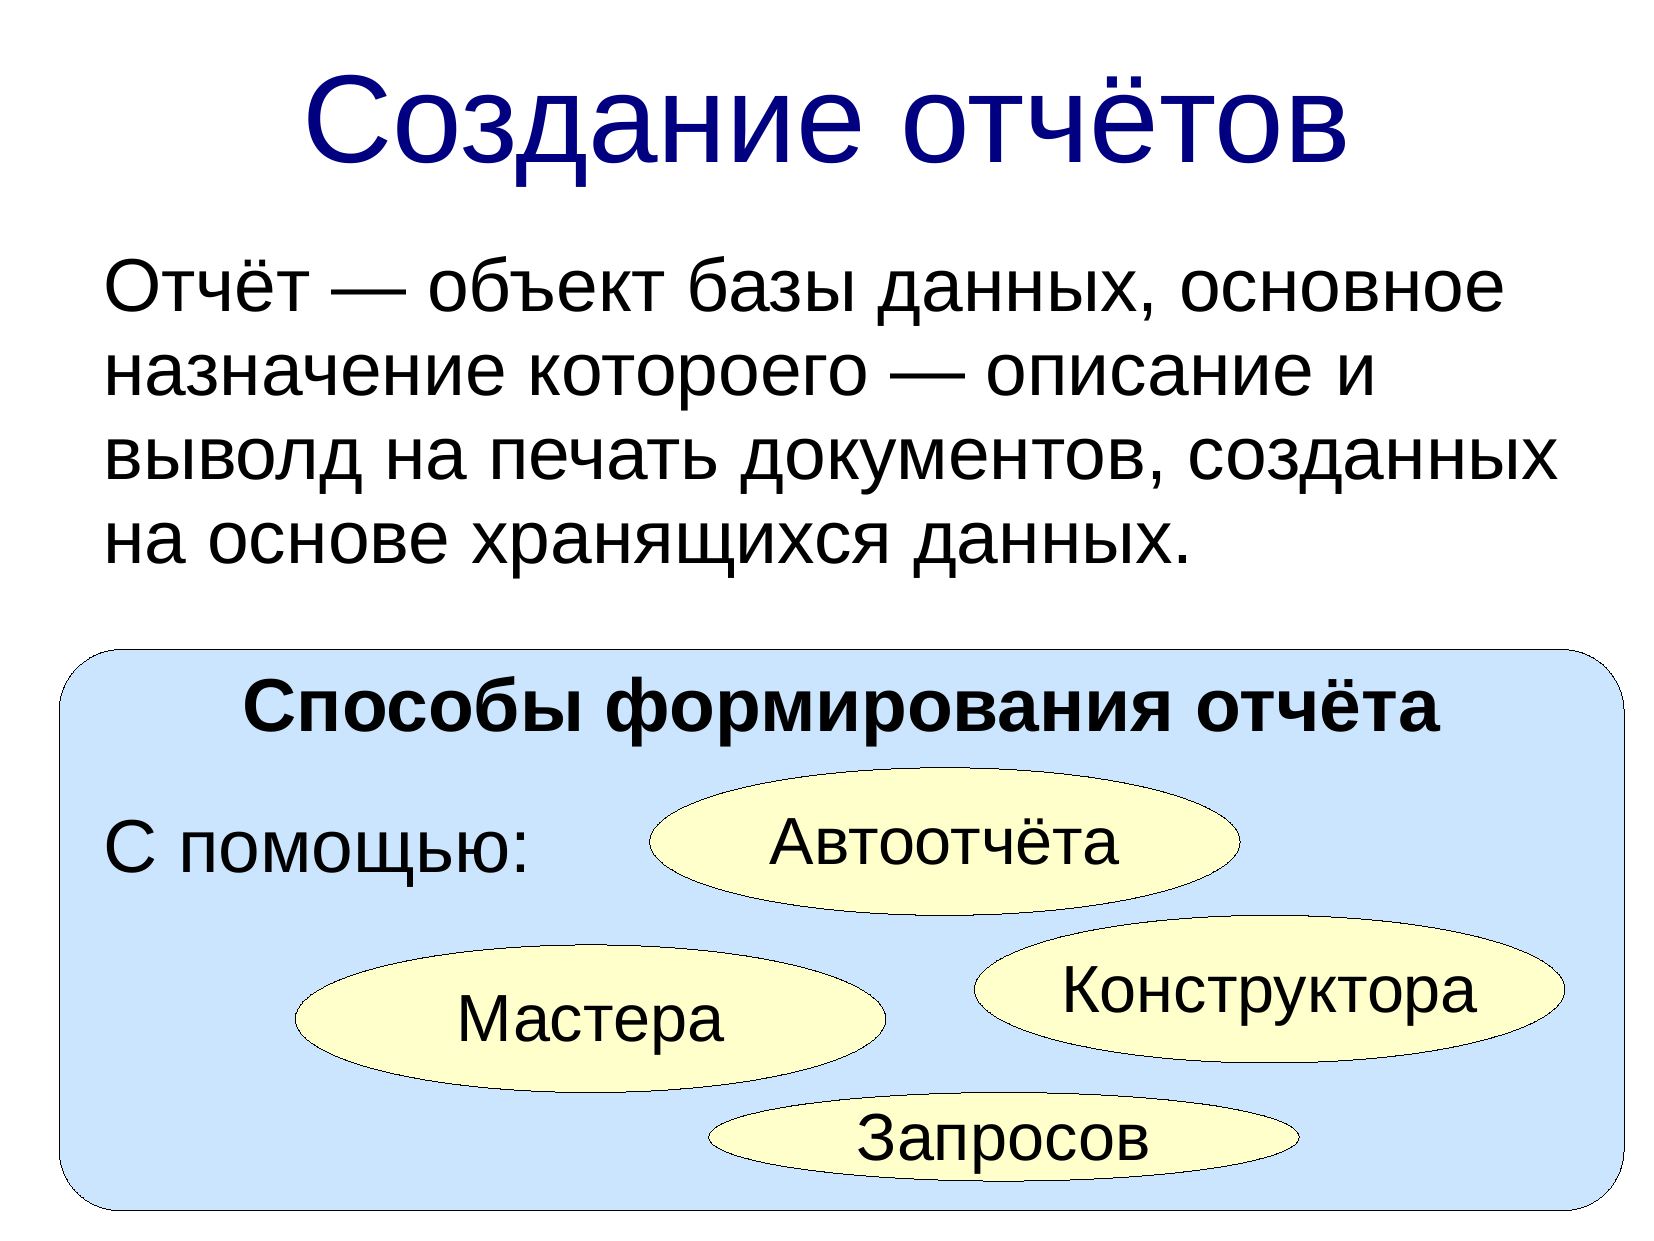

Создание отчётов
Отчёт — объект базы данных, основное назначение котороего — описание и выволд на печать документов, созданных на основе хранящихся данных.
Способы формирования отчёта
Автоотчёта
С помощью:
Конструктора
Мастера
Запросов